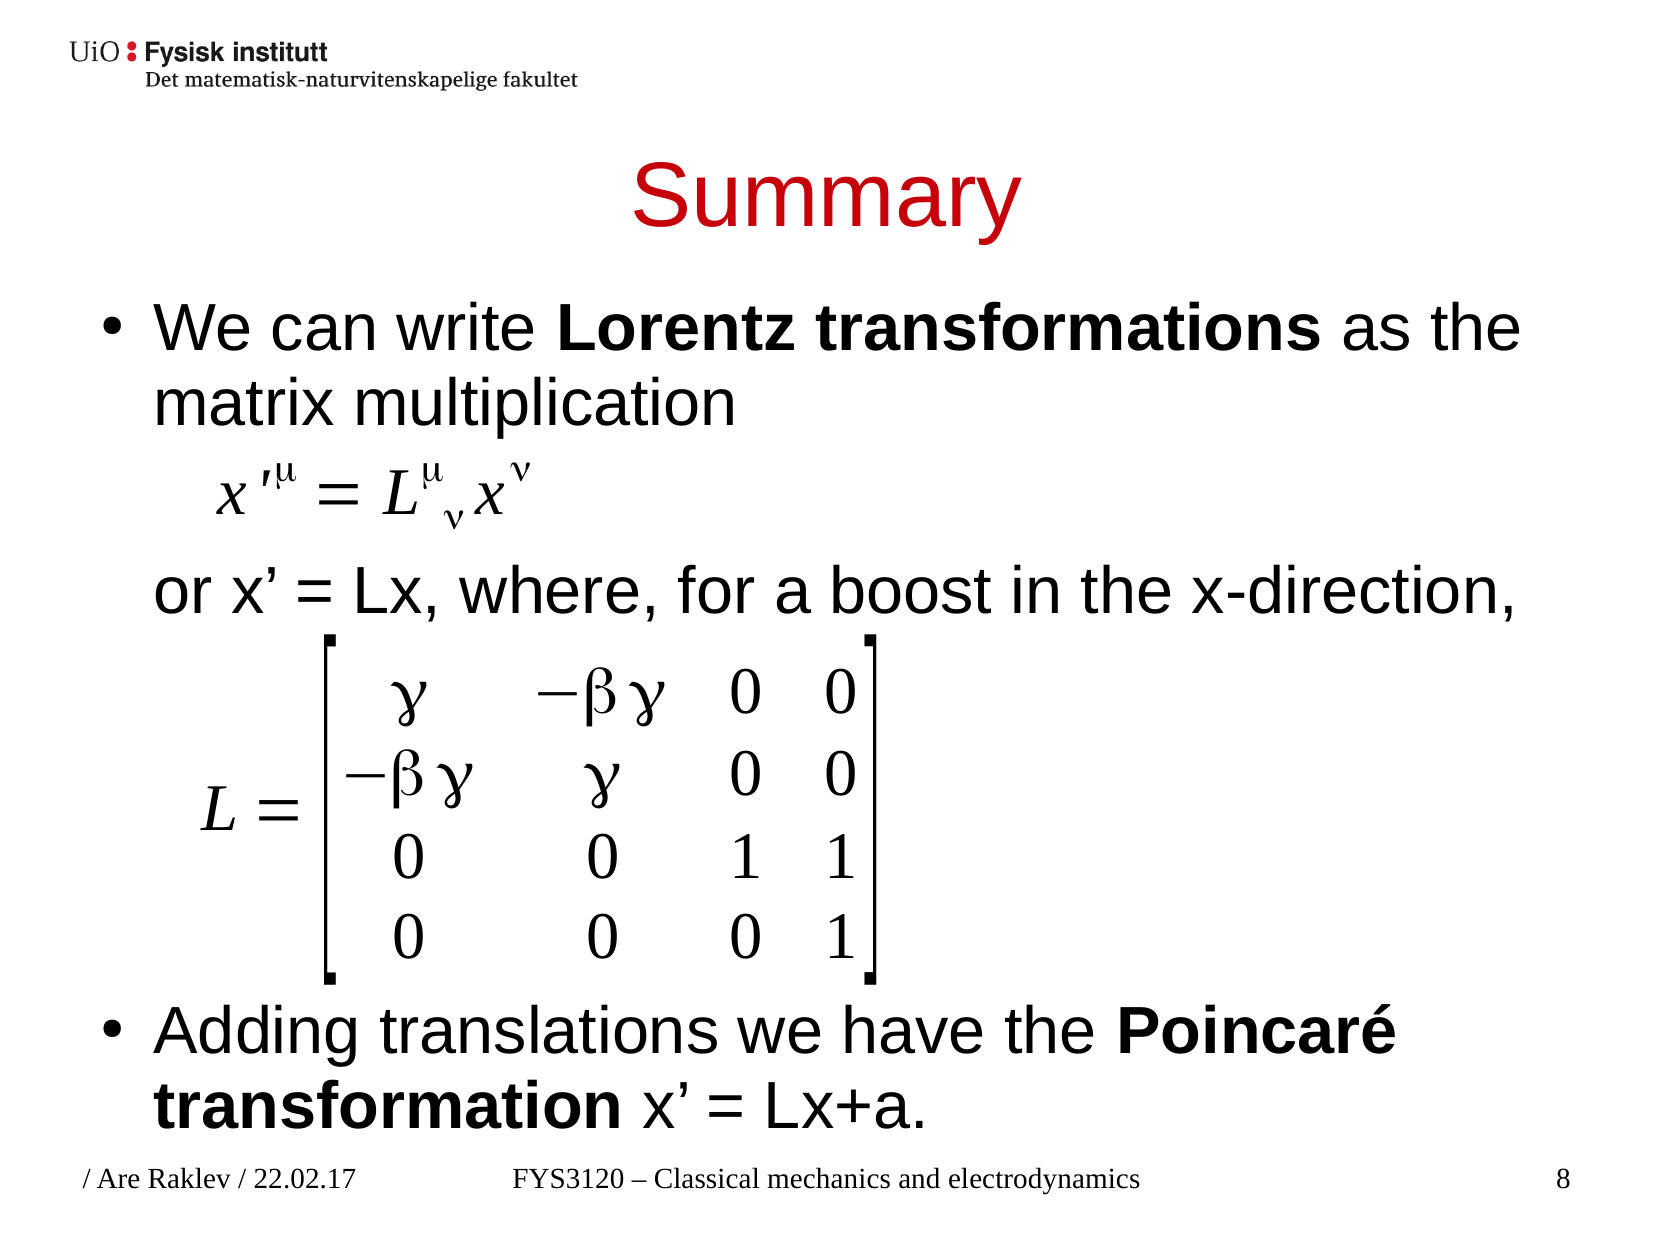

# Summary
We can write Lorentz transformations as the matrix multiplication
or x’ = Lx, where, for a boost in the x-direction,
Adding translations we have the Poincaré transformation x’ = Lx+a.
/ Are Raklev / 22.02.17
FYS3120 – Classical mechanics and electrodynamics
8